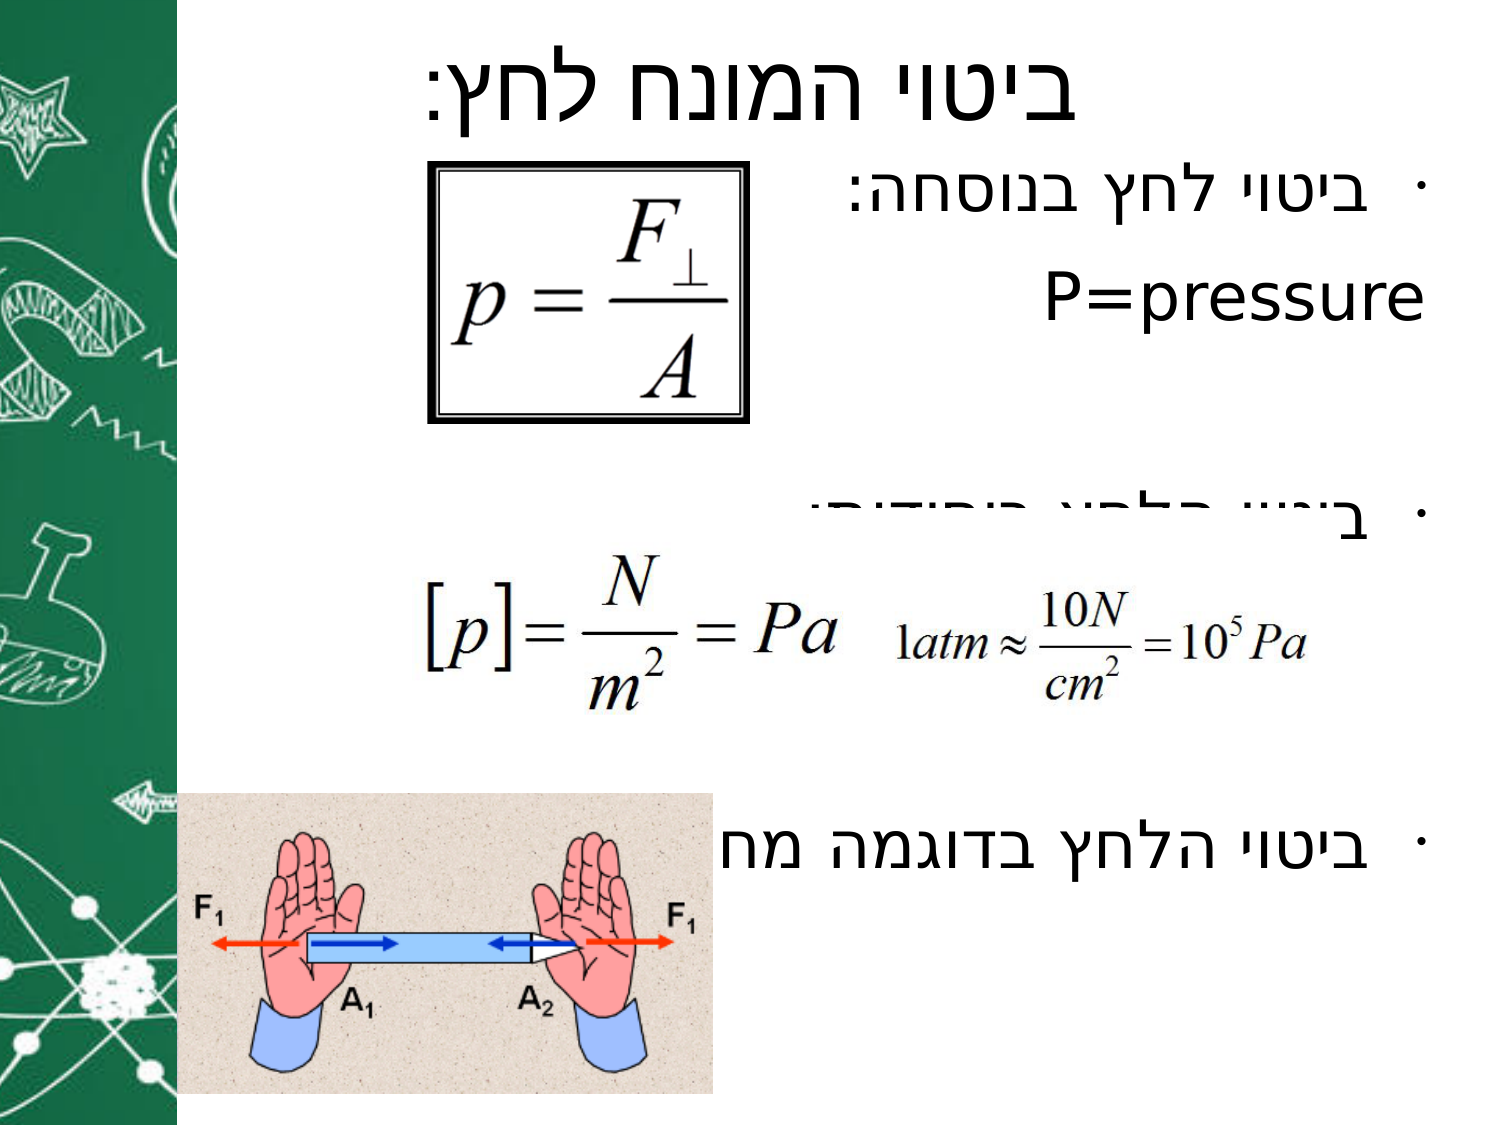

# ביטוי המונח לחץ:
ביטוי לחץ בנוסחה:
P=pressure
ביטוי הלחץ ביחידות:
ביטוי הלחץ בדוגמה מחיי היום יום.